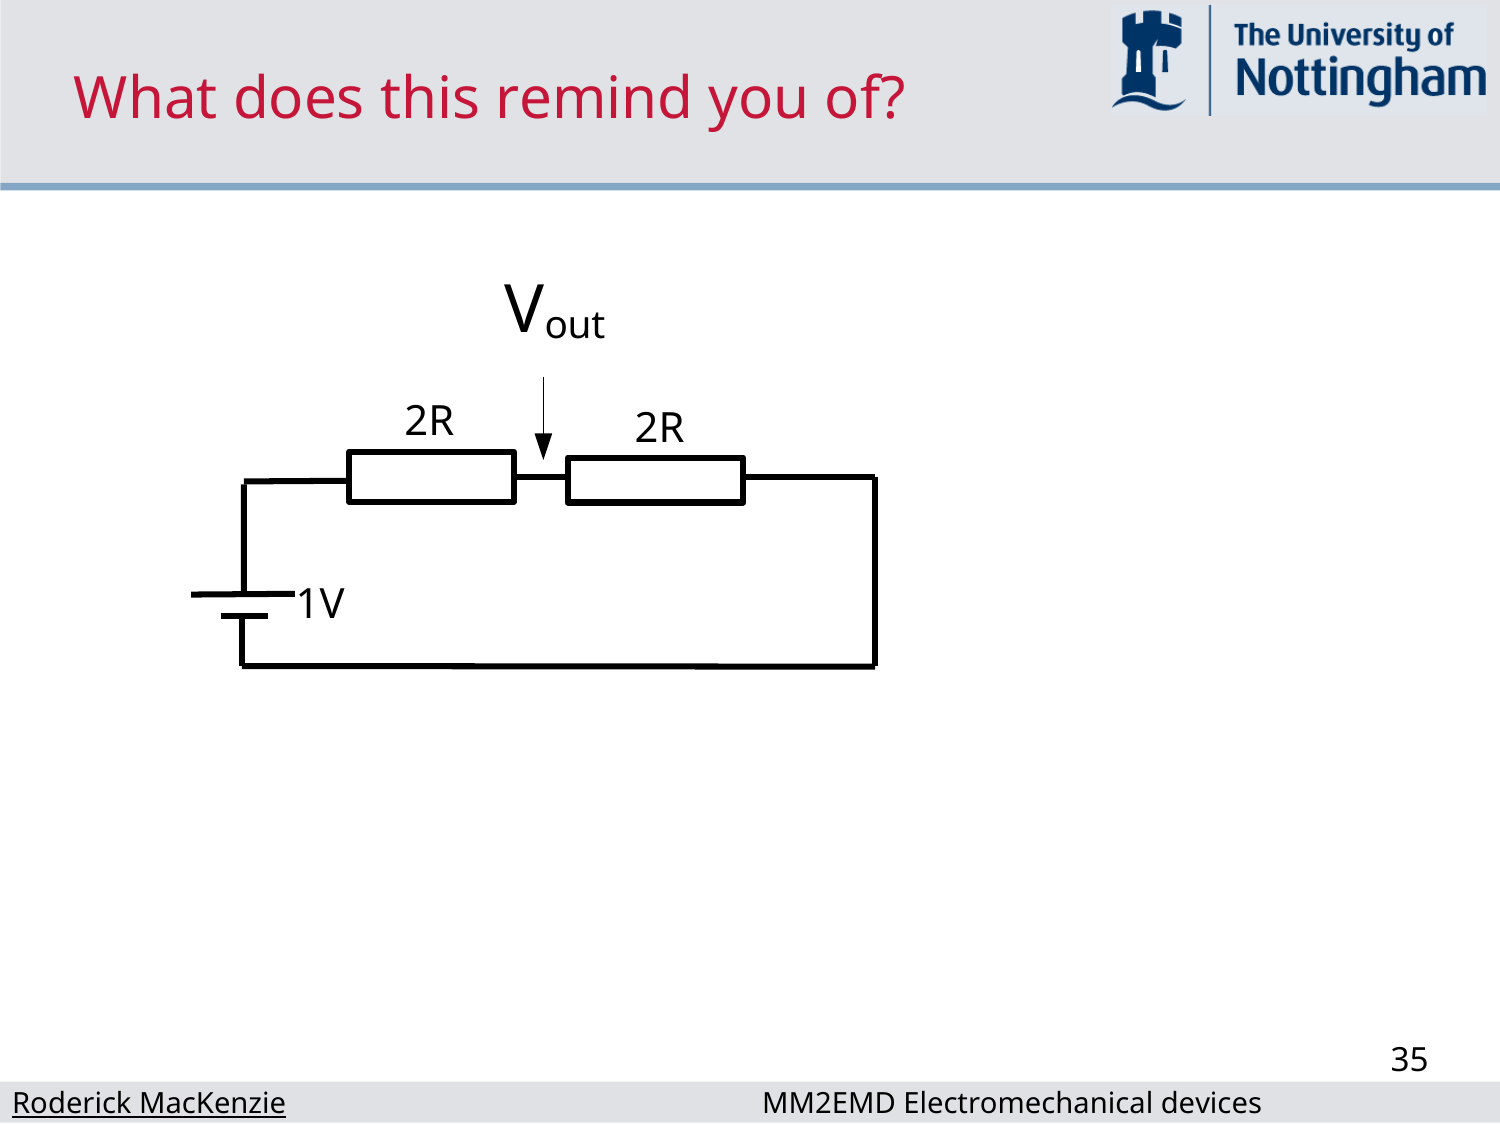

# What does this remind you of?
Vout
2R
2R
1V